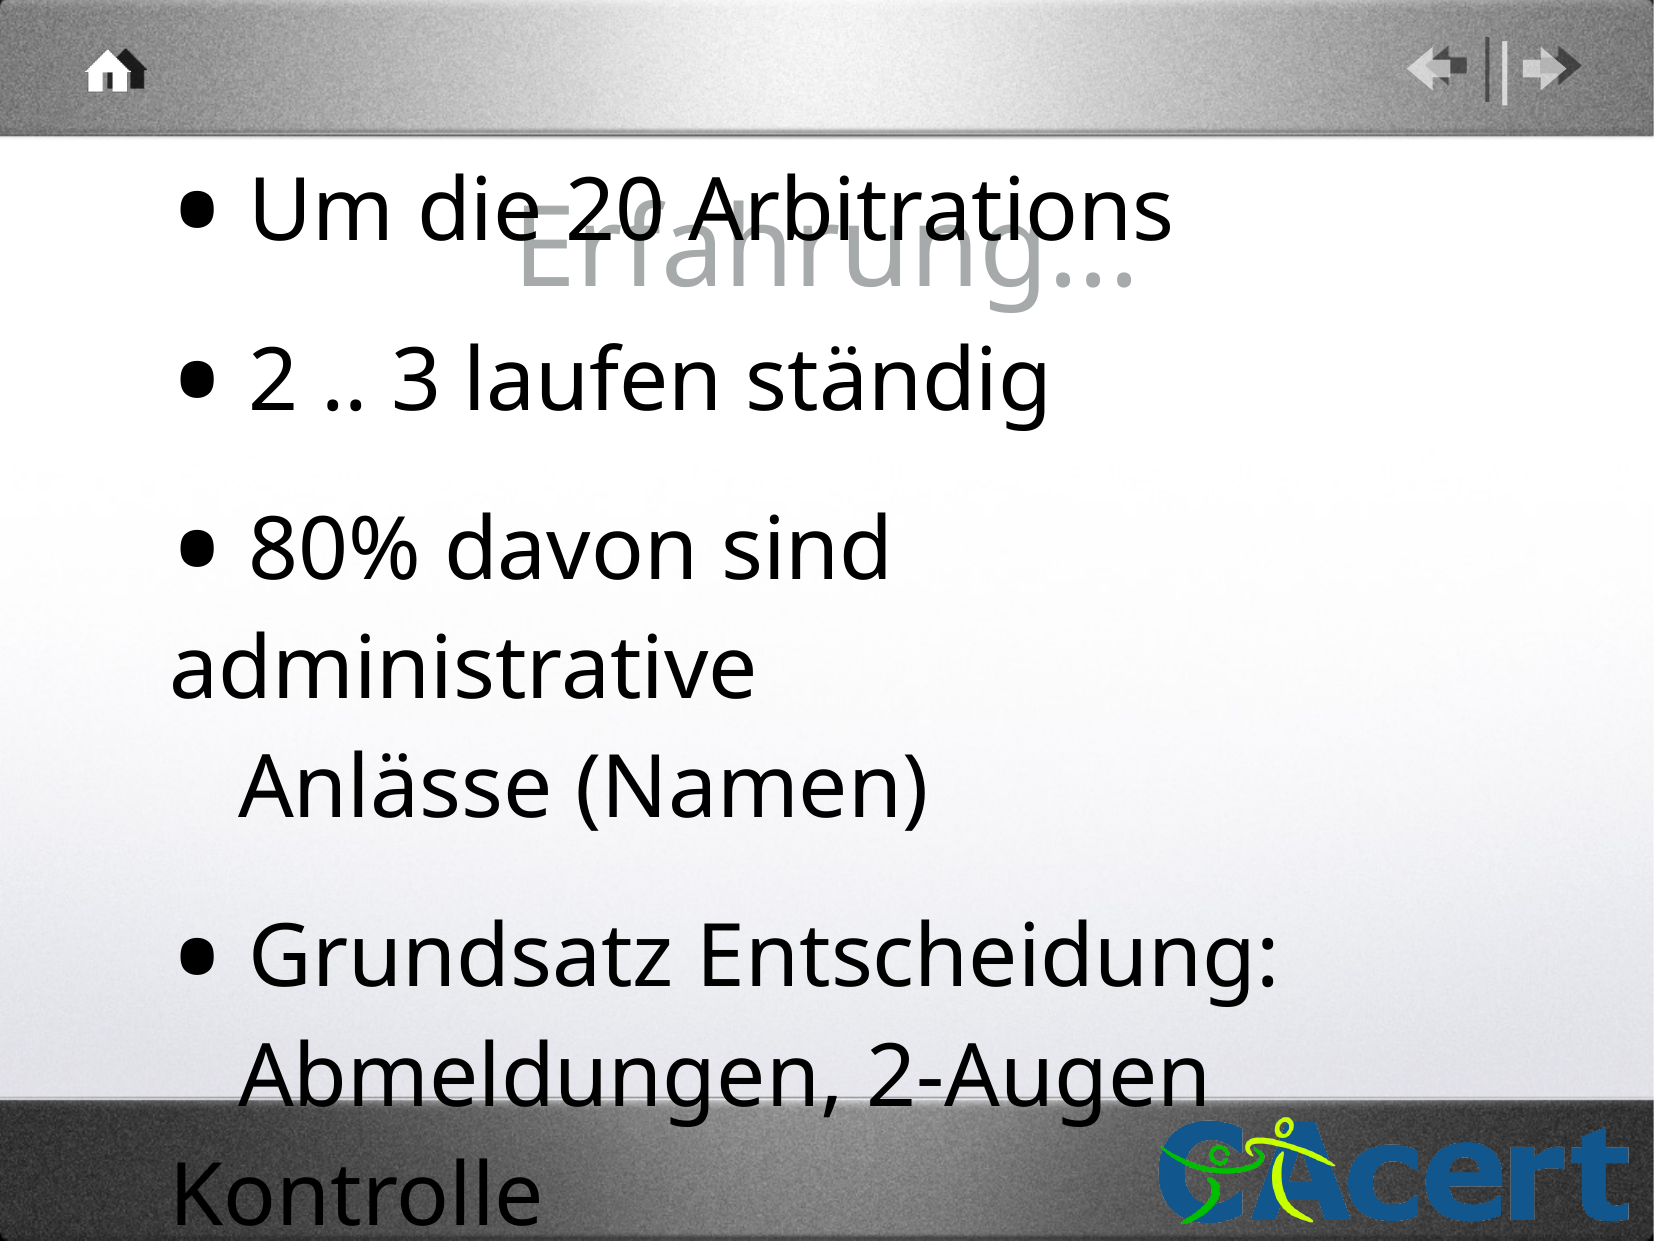

Um die 20 Arbitrations
 2 .. 3 laufen ständig
 80% davon sind administrative
 Anlässe (Namen)
 Grundsatz Entscheidung:
 Abmeldungen, 2-Augen Kontrolle
# Erfahrung...